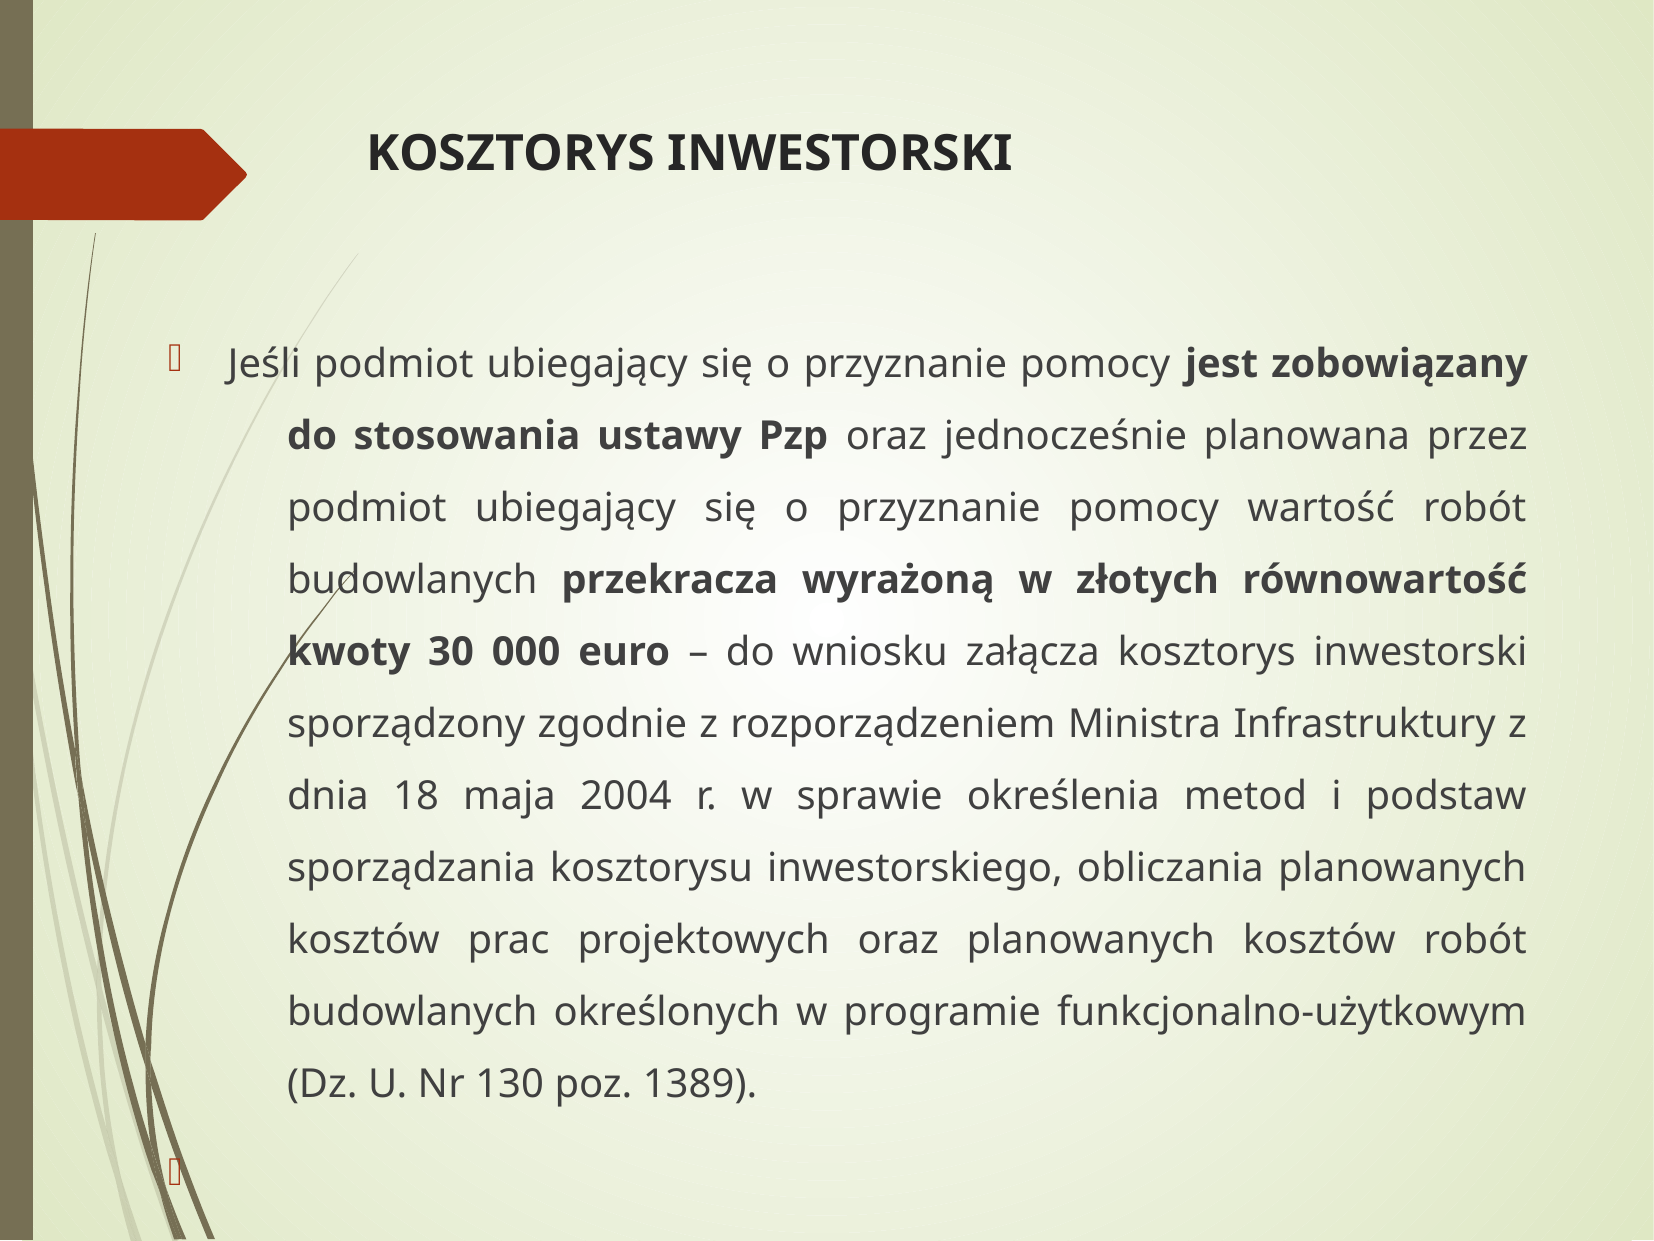

# KOSZTORYS INWESTORSKI
Jeśli podmiot ubiegający się o przyznanie pomocy jest zobowiązany do stosowania ustawy Pzp oraz jednocześnie planowana przez podmiot ubiegający się o przyznanie pomocy wartość robót budowlanych przekracza wyrażoną w złotych równowartość kwoty 30 000 euro – do wniosku załącza kosztorys inwestorski sporządzony zgodnie z rozporządzeniem Ministra Infrastruktury z dnia 18 maja 2004 r. w sprawie określenia metod i podstaw sporządzania kosztorysu inwestorskiego, obliczania planowanych kosztów prac projektowych oraz planowanych kosztów robót budowlanych określonych w programie funkcjonalno-użytkowym (Dz. U. Nr 130 poz. 1389).